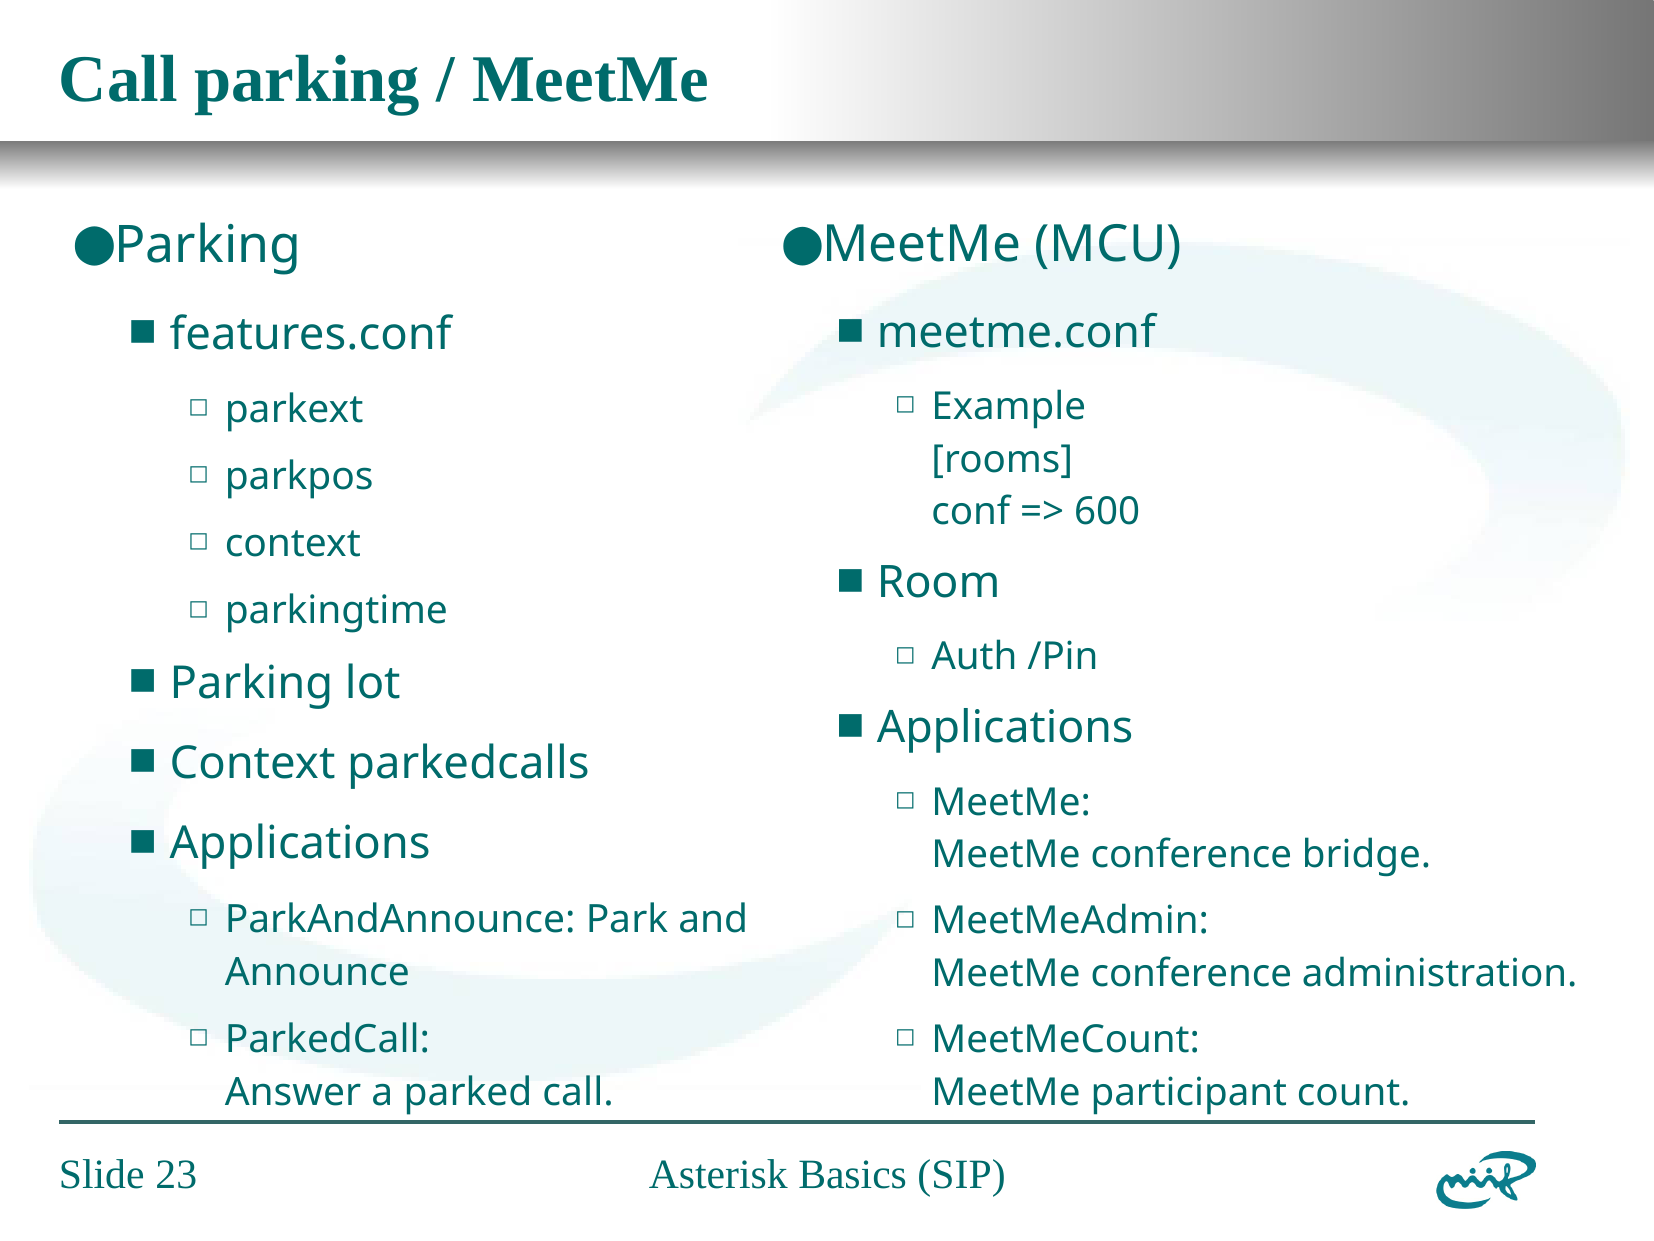

# Call parking / MeetMe
Parking
features.conf
parkext
parkpos
context
parkingtime
Parking lot
Context parkedcalls
Applications
ParkAndAnnounce: Park and Announce
ParkedCall:
Answer a parked call.
MeetMe (MCU)
meetme.conf
Example
[rooms]
conf => 600
Room
Auth /Pin
Applications
MeetMe:
MeetMe conference bridge.
MeetMeAdmin:
MeetMe conference administration.
MeetMeCount:
MeetMe participant count.
23
Asterisk Basics (SIP)